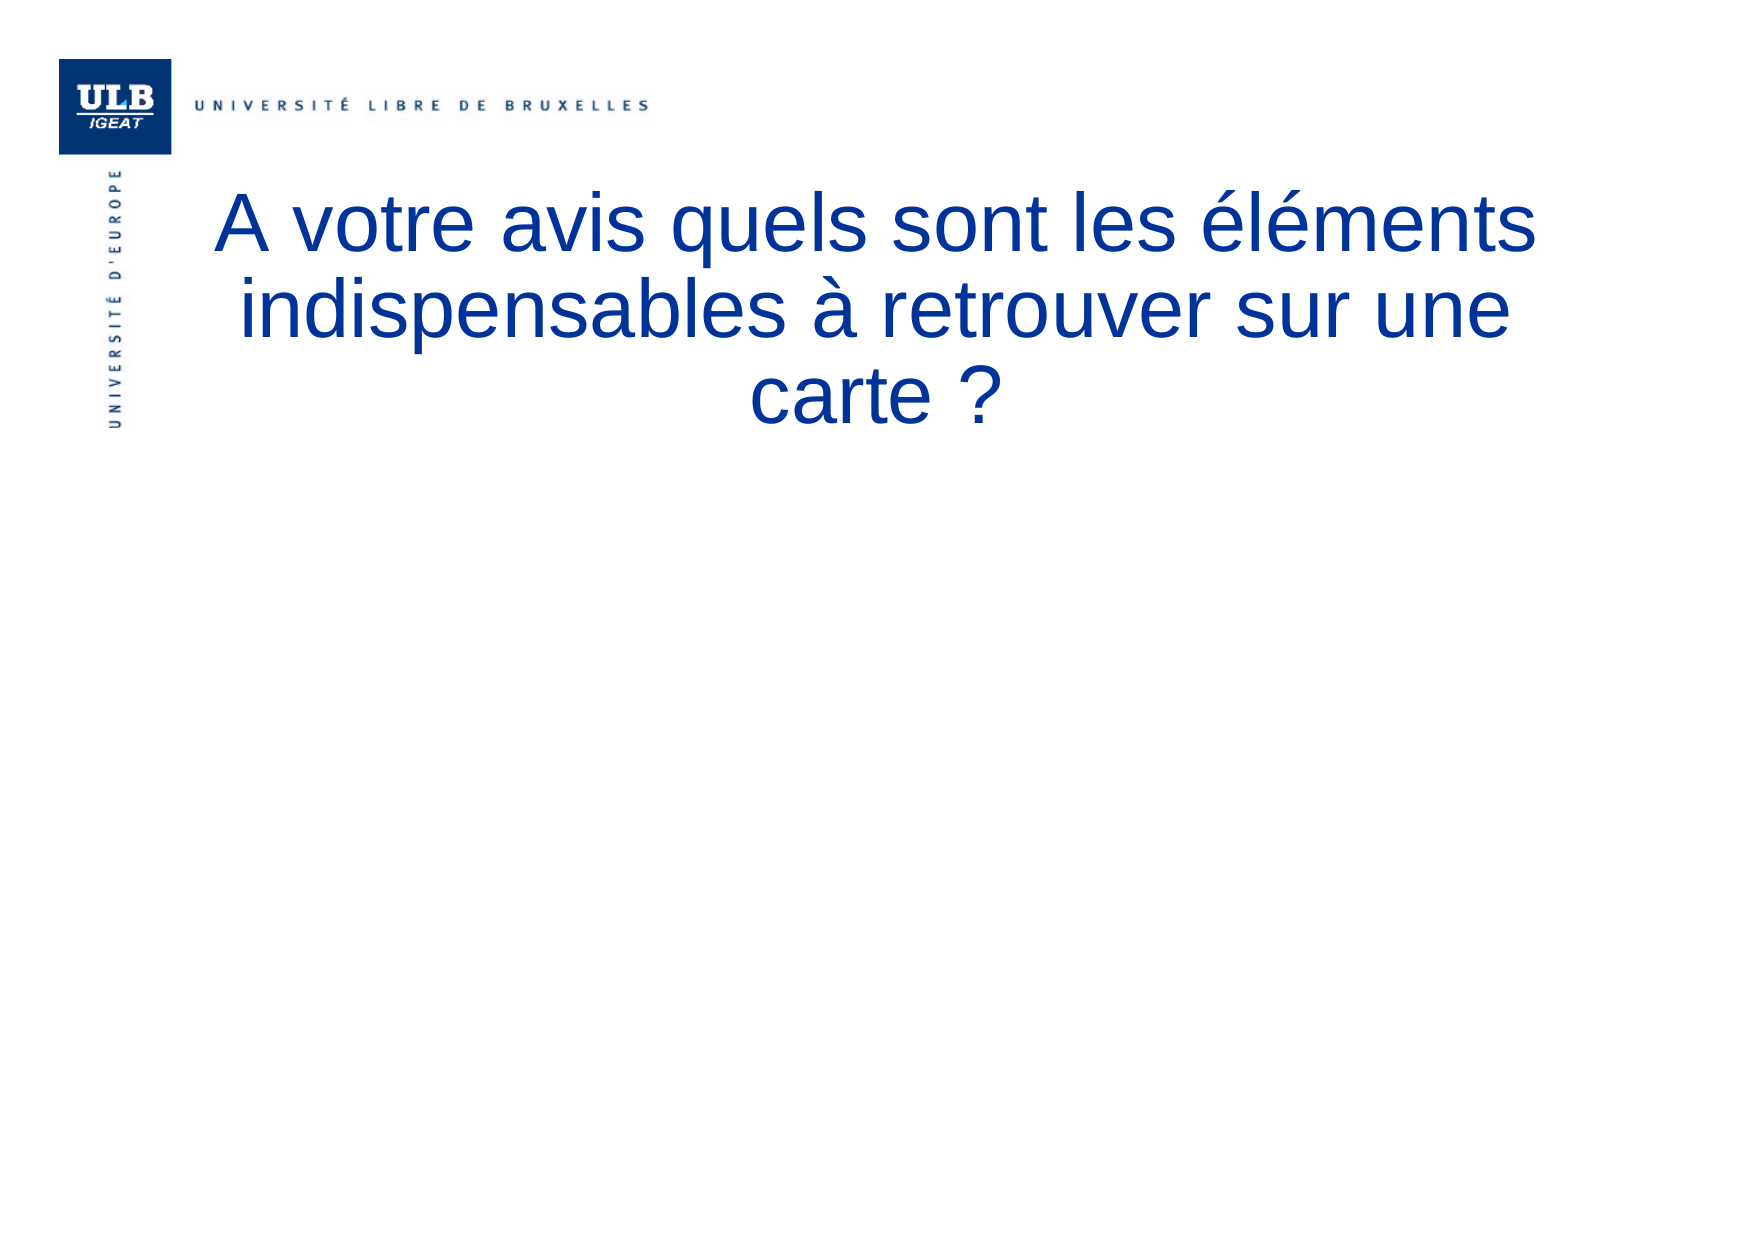

# A votre avis quels sont les éléments indispensables à retrouver sur une carte ?